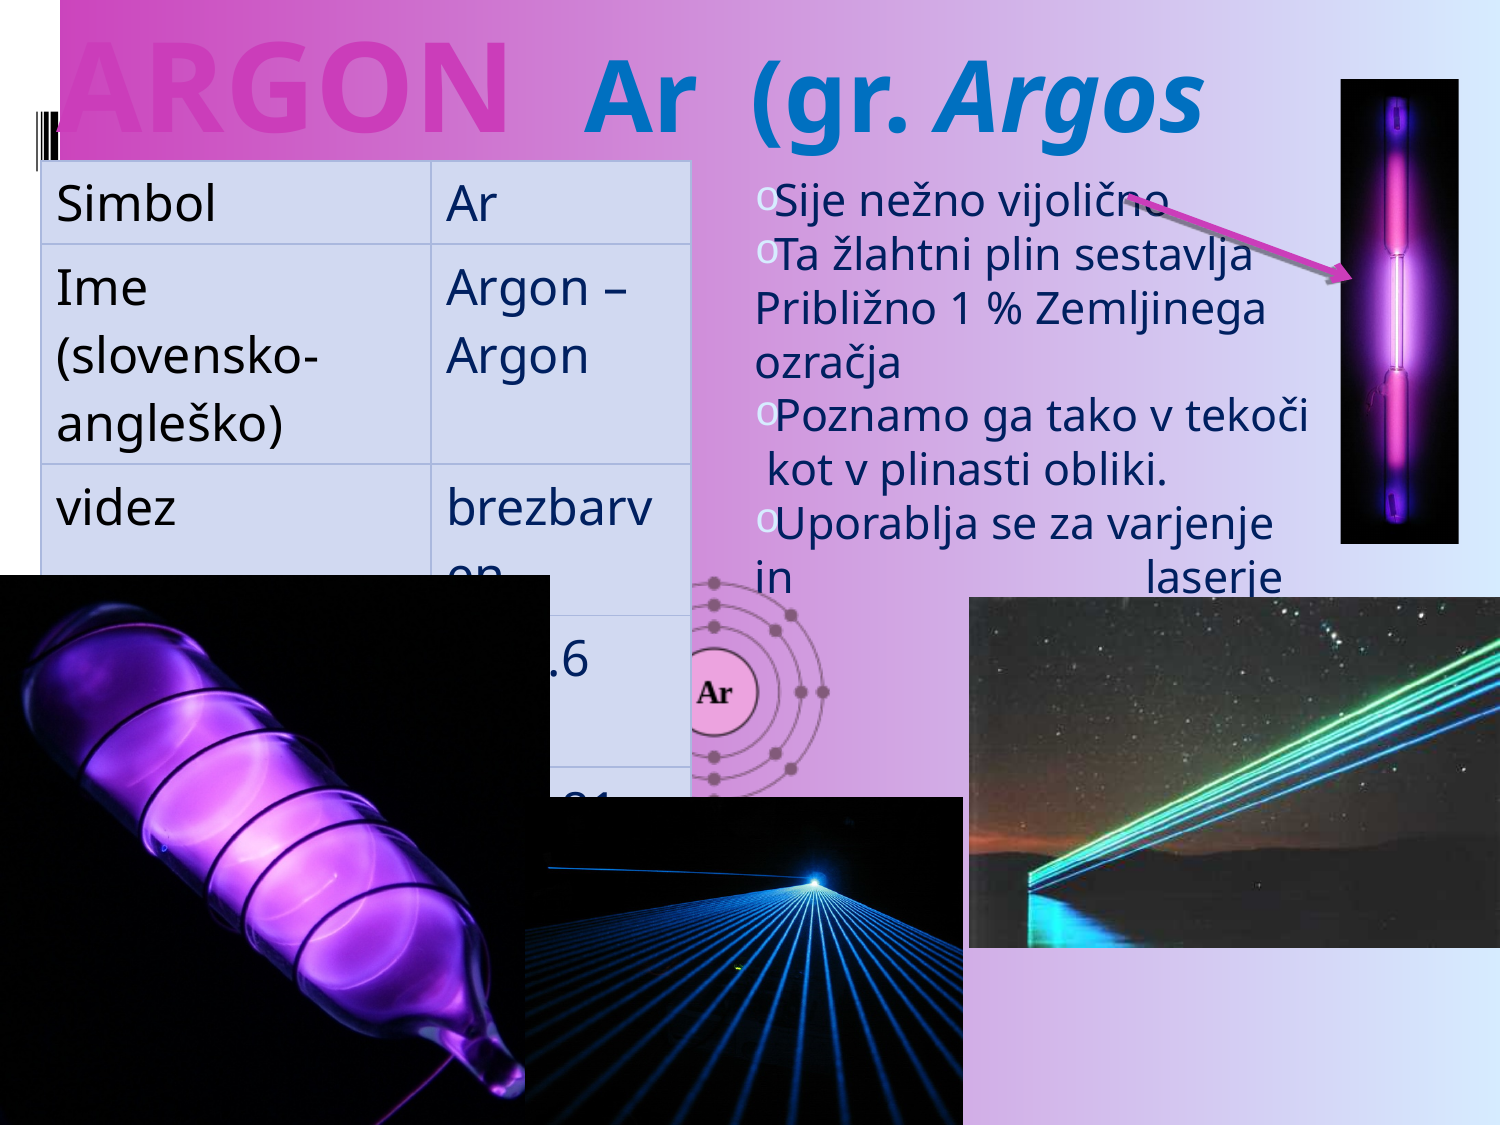

# ARGON Ar (gr. Argos  'len')
Sije nežno vijolično
Ta žlahtni plin sestavlja
Približno 1 % Zemljinega ozračja
Poznamo ga tako v tekoči
 kot v plinasti obliki.
Uporablja se za varjenje in laserje
| Simbol | Ar |
| --- | --- |
| Ime (slovensko-angleško) | Argon – Argon |
| videz | brezbarven |
| Temperatura tališča | -189.6 |
| Temperatura vrelišča | -185.81 |